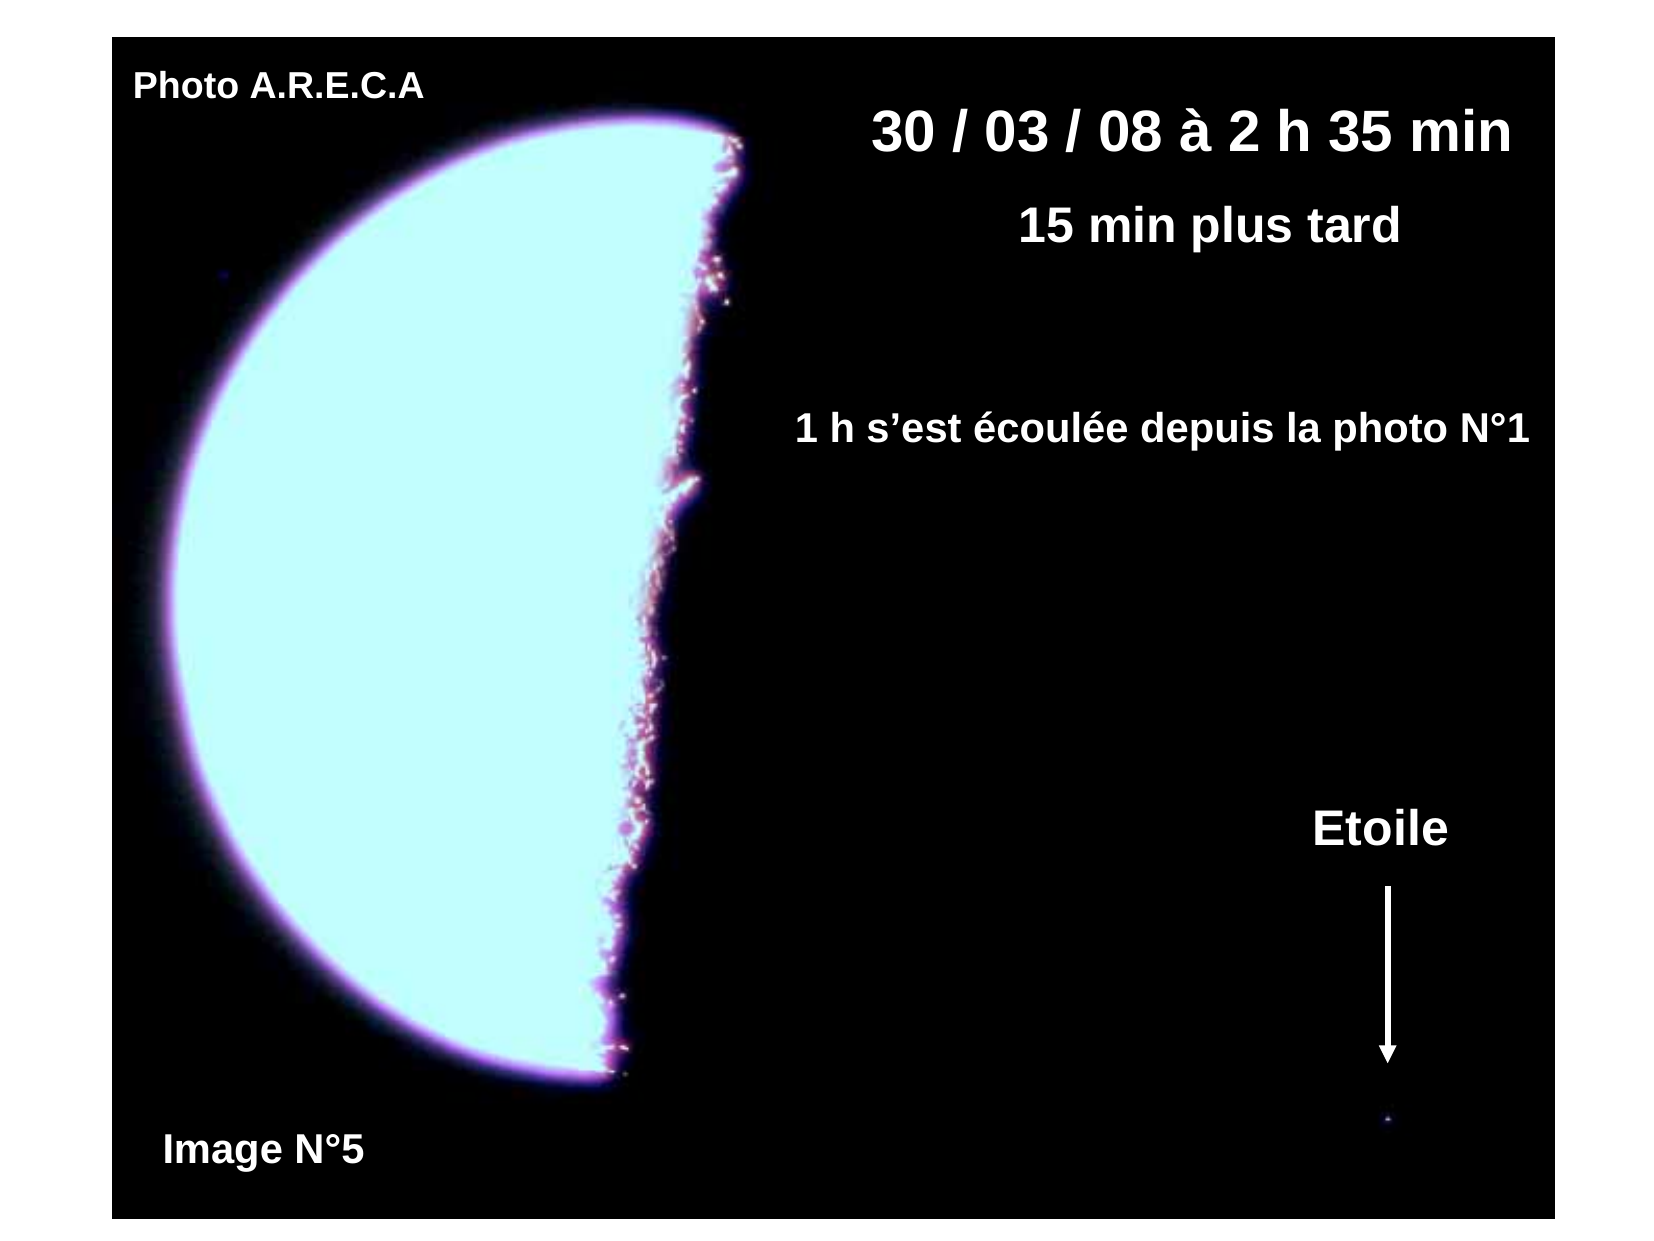

Photo A.R.E.C.A
30 / 03 / 08 à 2 h 35 min
15 min plus tard
1 h s’est écoulée depuis la photo N°1
Etoile
Image N°5